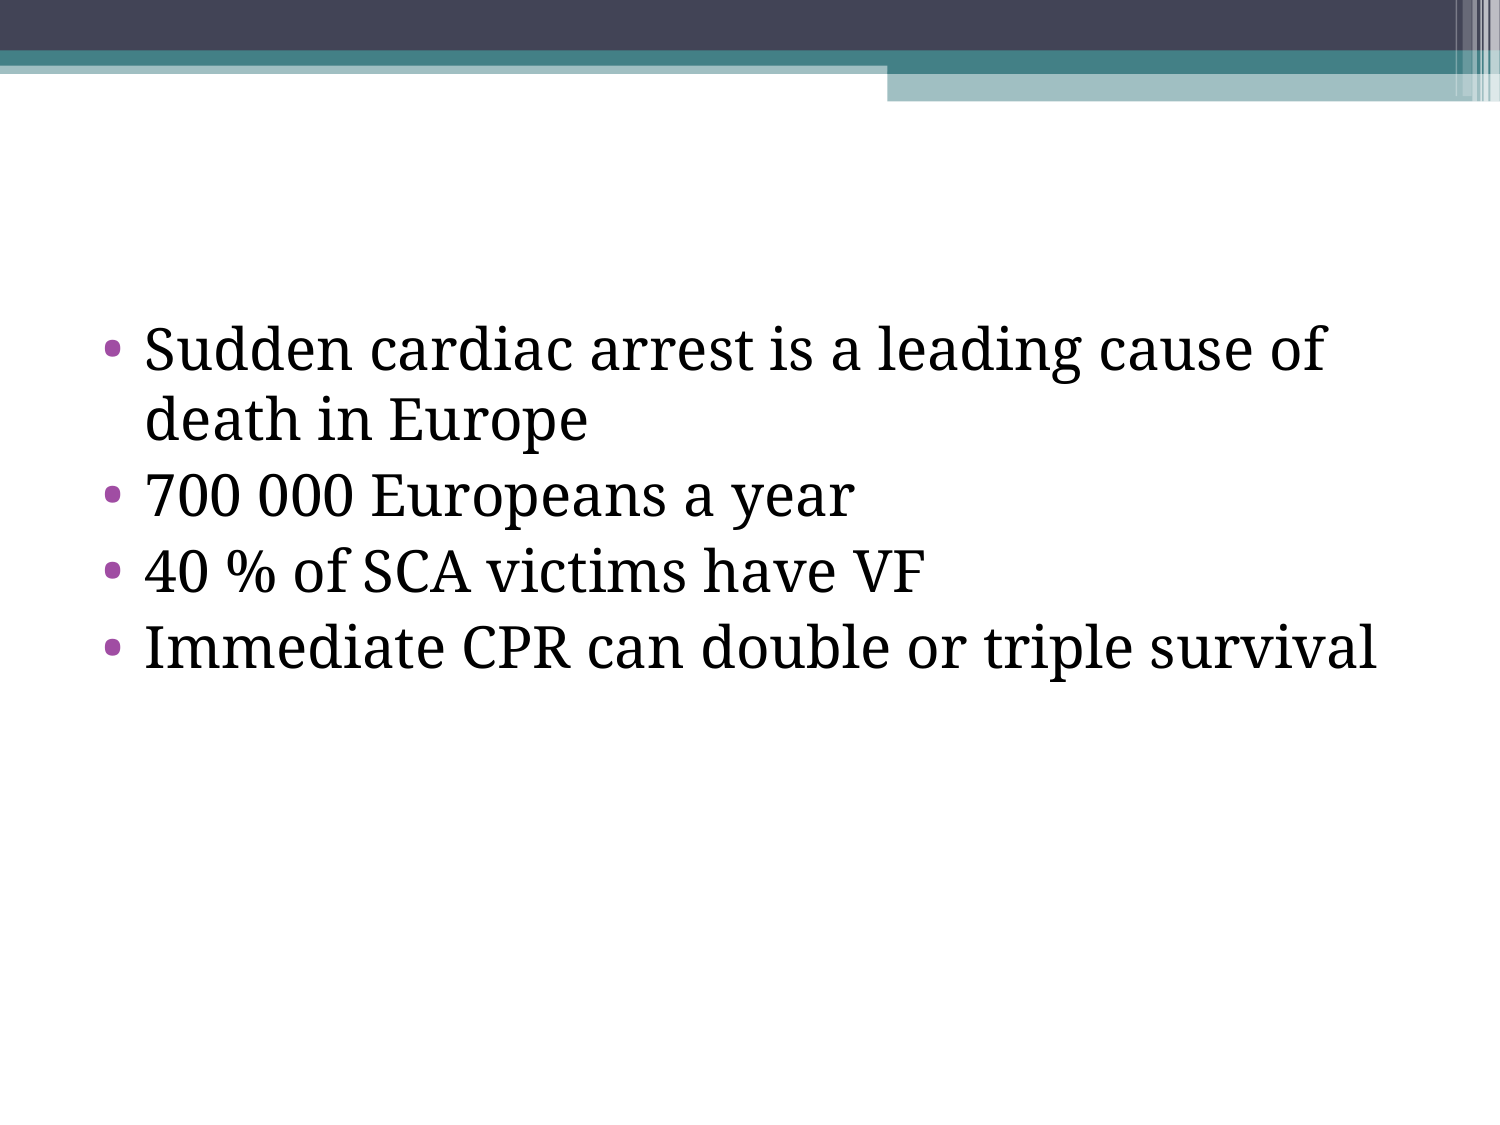

Sudden cardiac arrest is a leading cause of death in Europe
700 000 Europeans a year
40 % of SCA victims have VF
Immediate CPR can double or triple survival